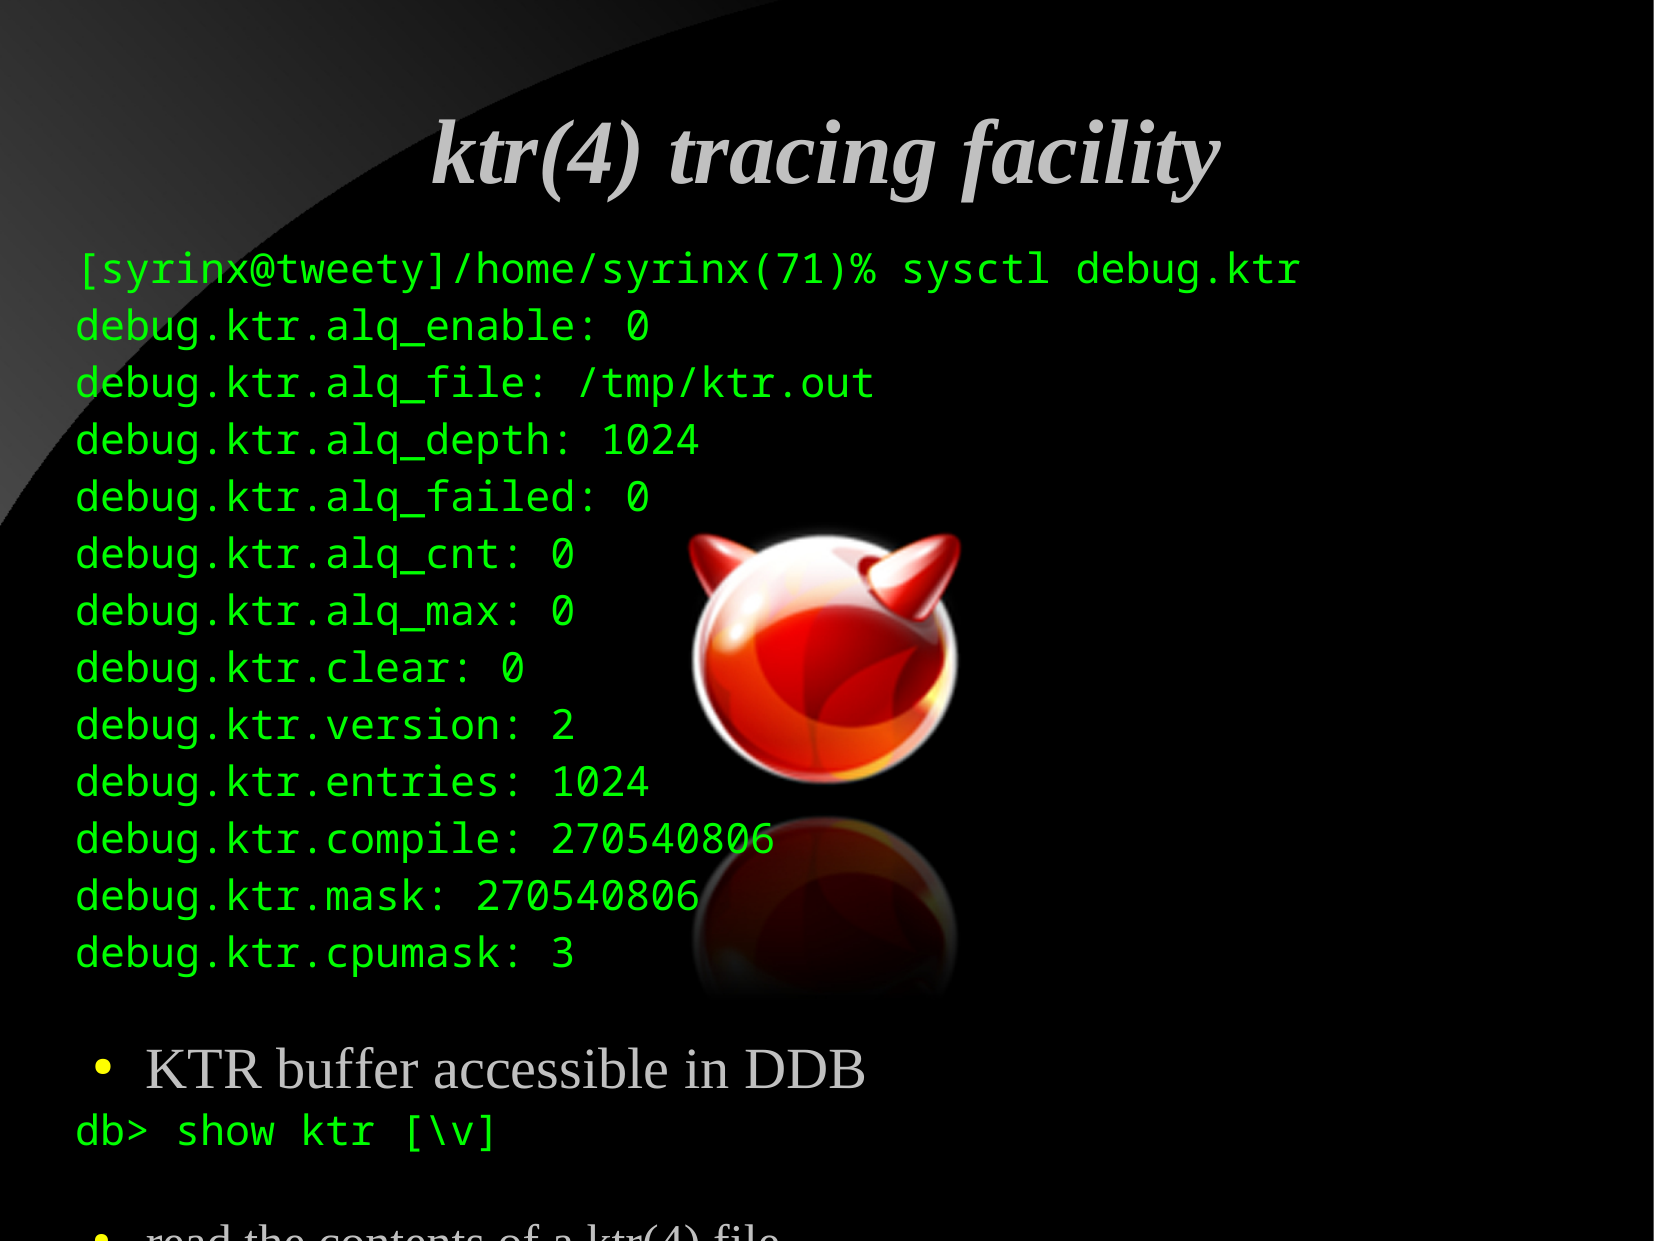

# ktr(4) tracing facility
[syrinx@tweety]/home/syrinx(71)% sysctl debug.ktr
debug.ktr.alq_enable: 0
debug.ktr.alq_file: /tmp/ktr.out
debug.ktr.alq_depth: 1024
debug.ktr.alq_failed: 0
debug.ktr.alq_cnt: 0
debug.ktr.alq_max: 0
debug.ktr.clear: 0
debug.ktr.version: 2
debug.ktr.entries: 1024
debug.ktr.compile: 270540806
debug.ktr.mask: 270540806
debug.ktr.cpumask: 3
KTR buffer accessible in DDB
db> show ktr [\v]
read the contents of a ktr(4) file
[syrinx@tweety]/(105)% sudo ktrdump -t -o /tmp/ktr.out